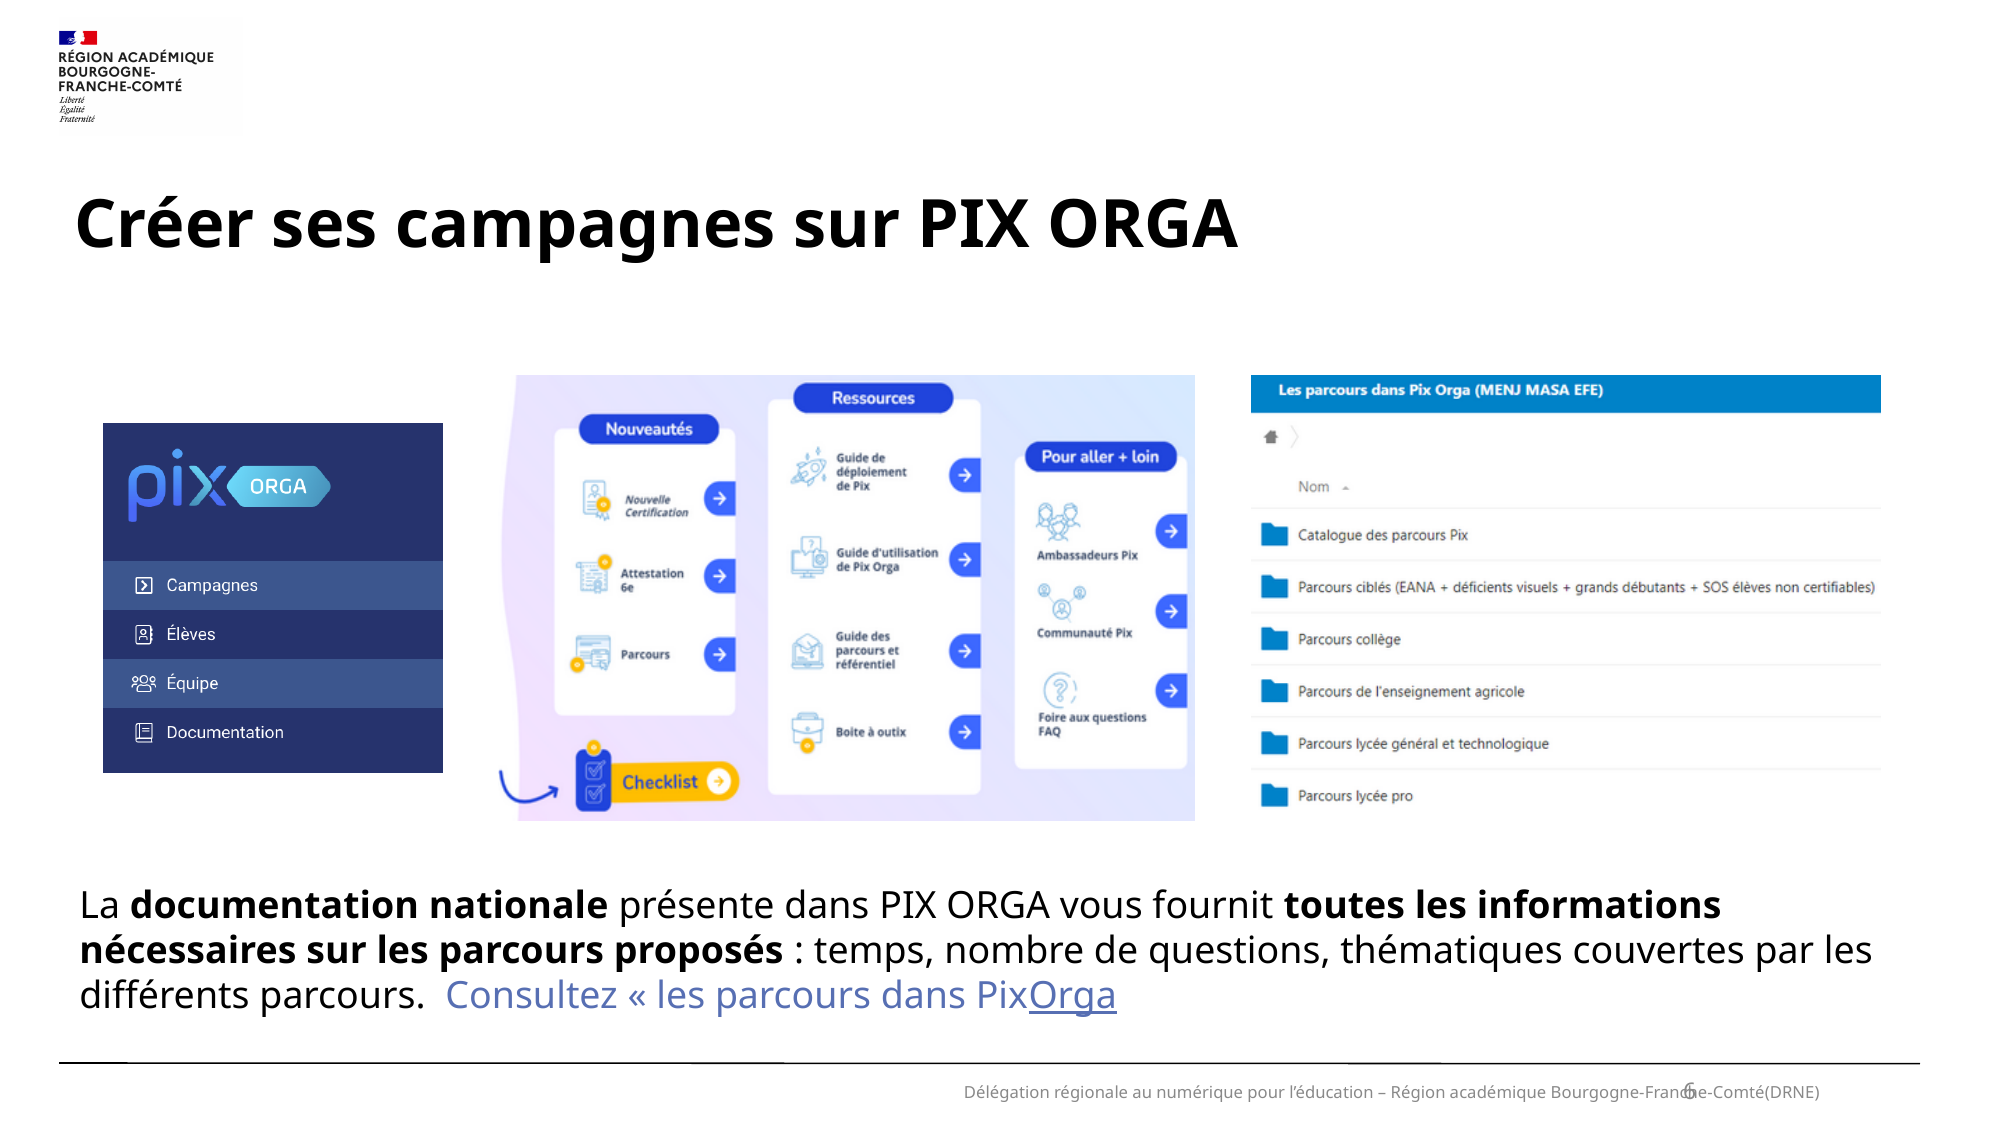

# Créer ses campagnes sur PIX ORGA
La documentation nationale présente dans PIX ORGA vous fournit toutes les informations nécessaires sur les parcours proposés : temps, nombre de questions, thématiques couvertes par les différents parcours. Consultez « les parcours dans PixOrga
Délégation régionale au numérique pour l’éducation – Région académique Bourgogne-Franche-Comté(DRNE)